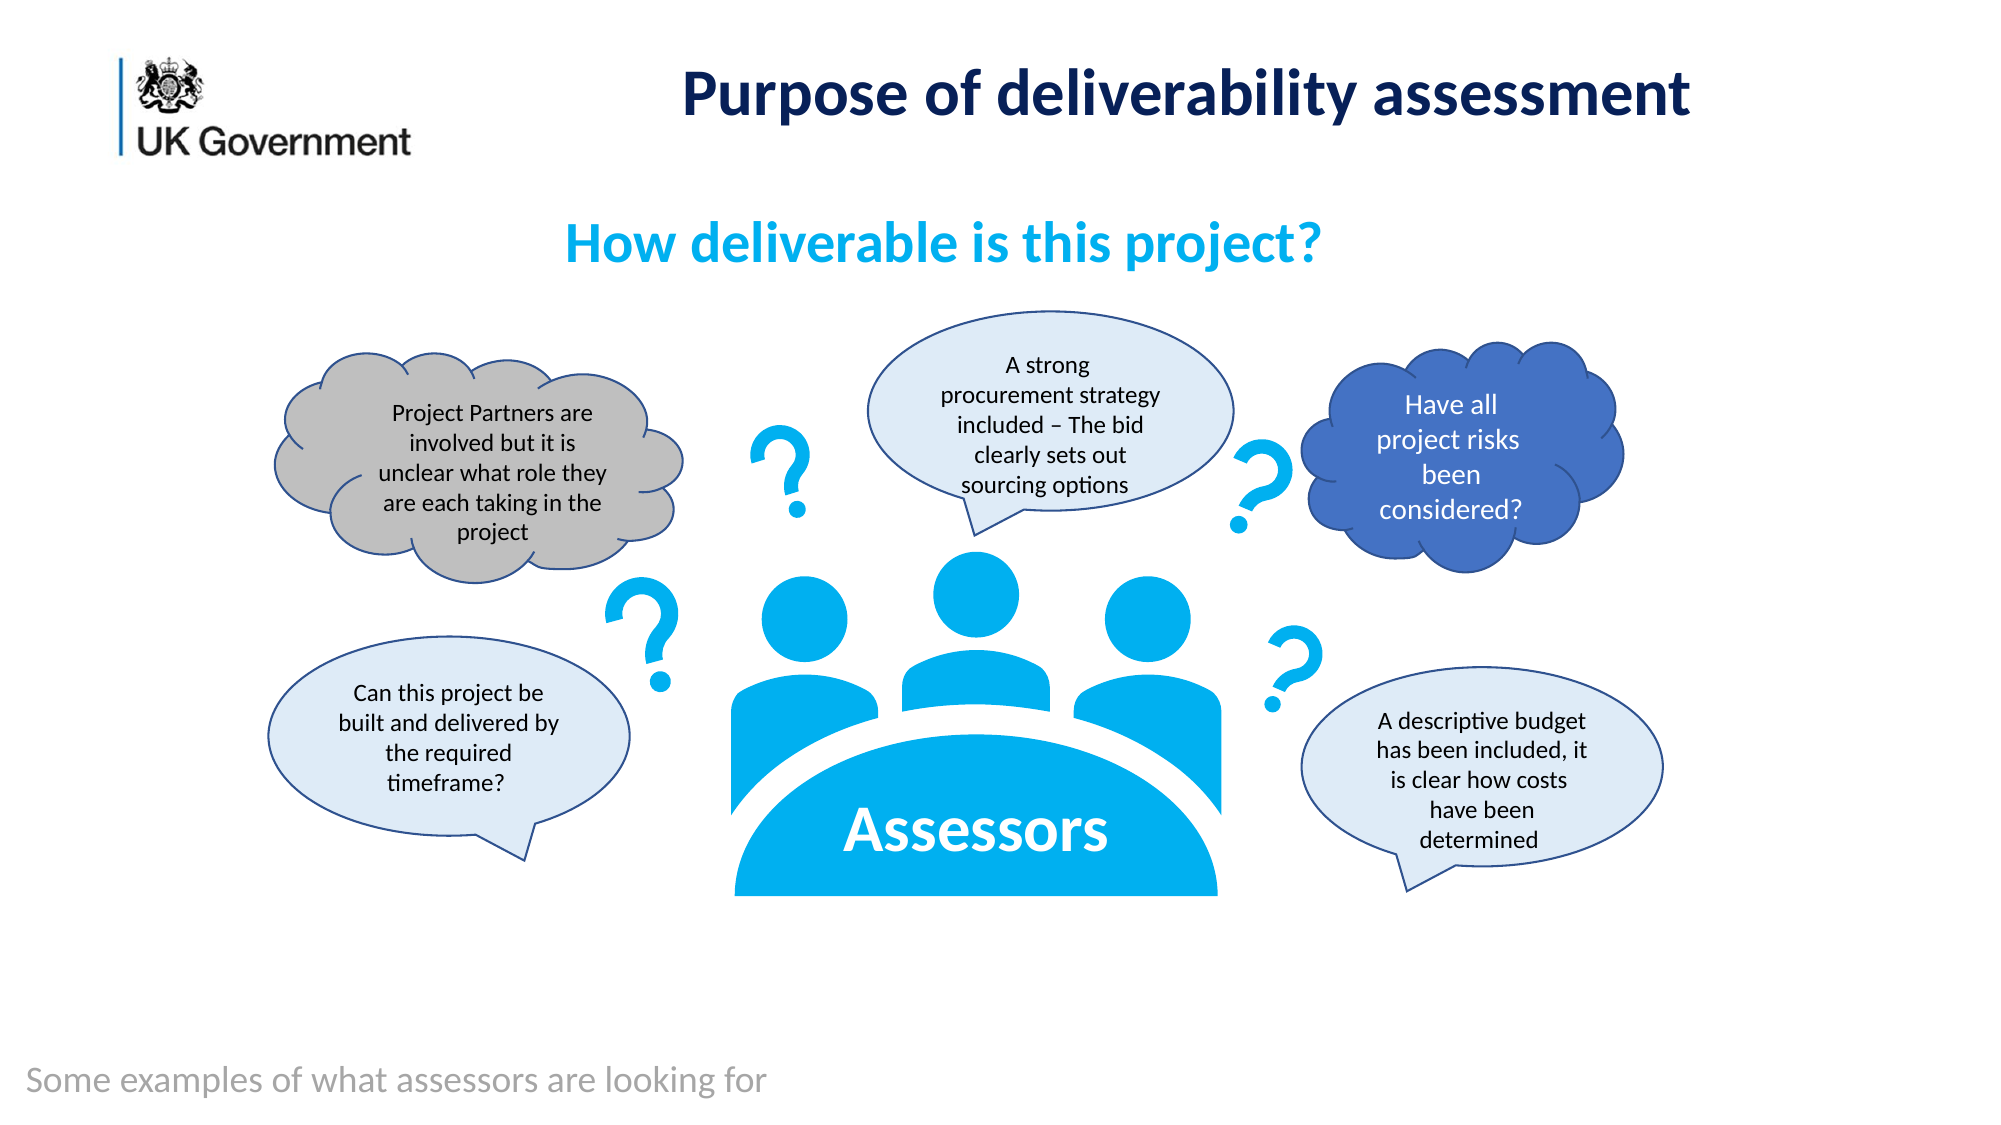

Purpose of deliverability assessment
How deliverable is this project?
A strong procurement strategy included – The bid clearly sets out sourcing options
Have all project risks been considered?
Project Partners are involved but it is unclear what role they are each taking in the project
Can this project be built and delivered by the required timeframe?
A descriptive budget has been included, it is clear how costs have been determined
Assessors
Some examples of what assessors are looking for